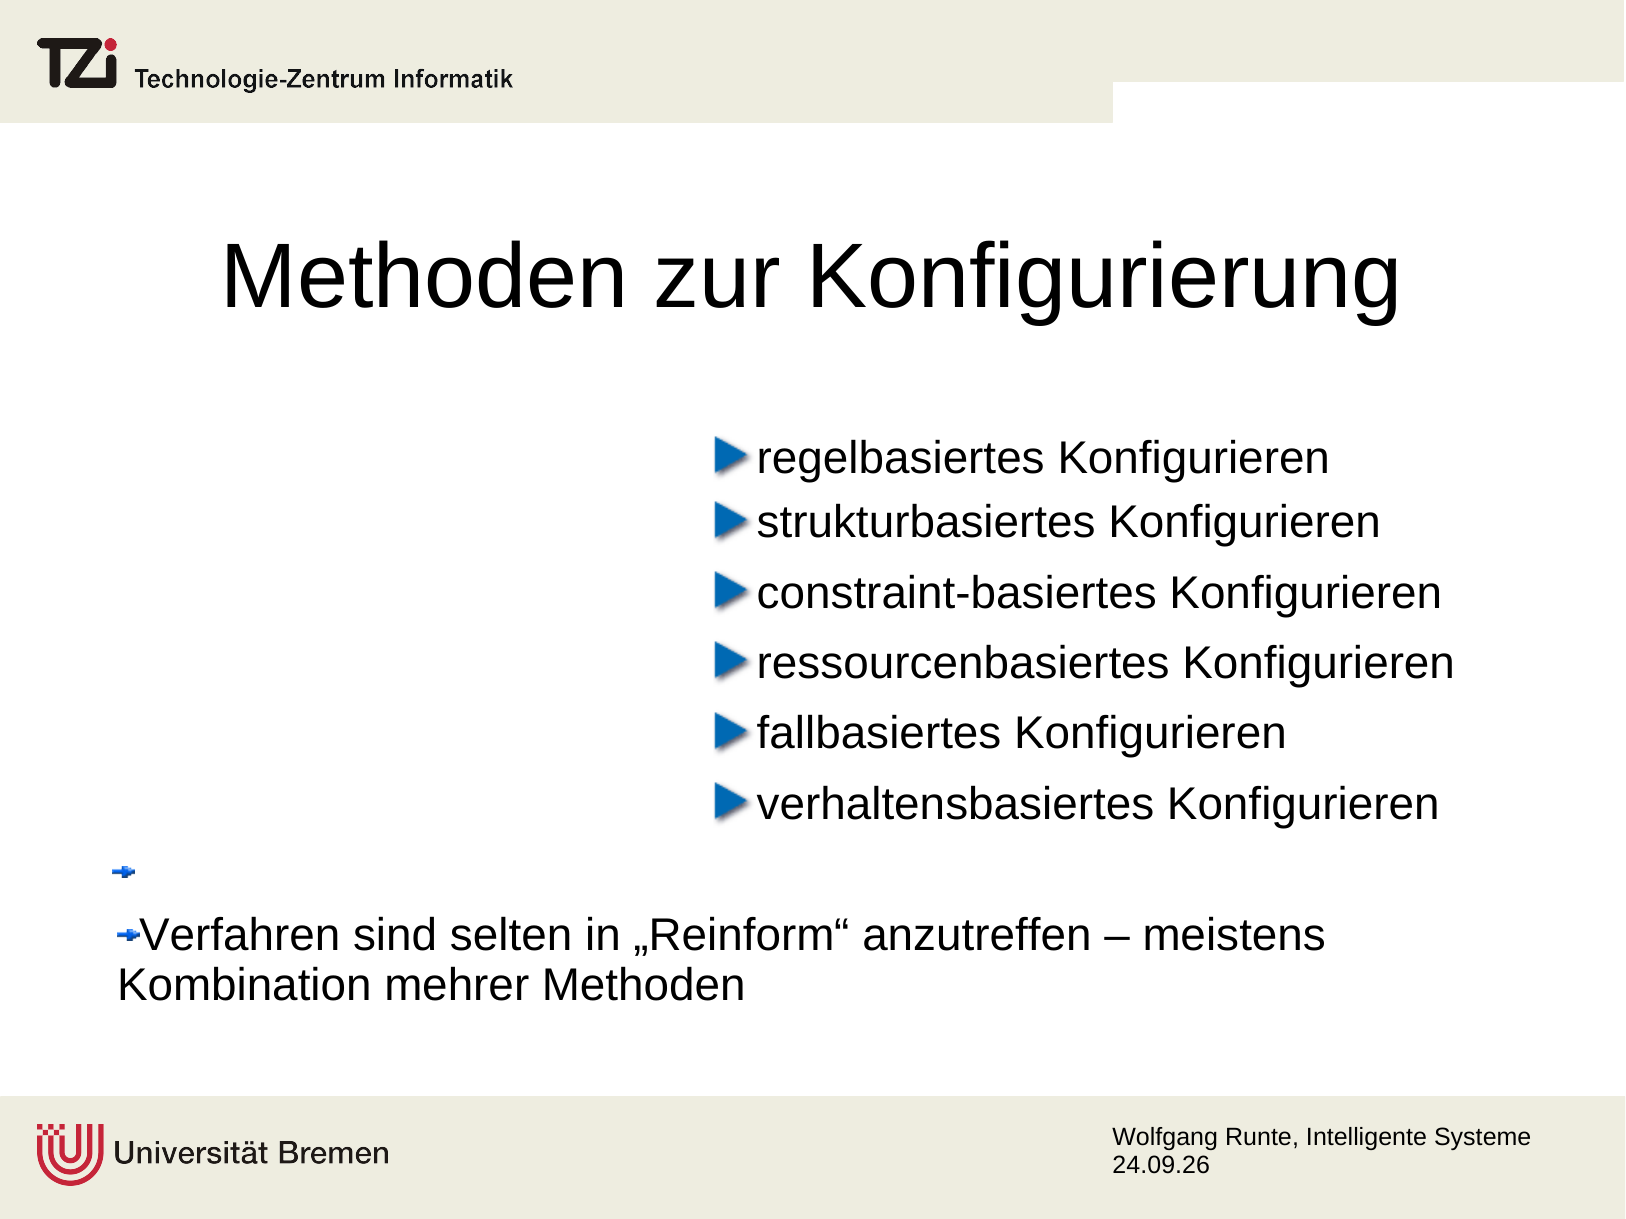

# Methoden zur Konfigurierung
regelbasiertes Konfigurieren
strukturbasiertes Konfigurieren
constraint-basiertes Konfigurieren
ressourcenbasiertes Konfigurieren
fallbasiertes Konfigurieren
verhaltensbasiertes Konfigurieren
Verfahren sind selten in „Reinform“ anzutreffen – meistens Kombination mehrer Methoden